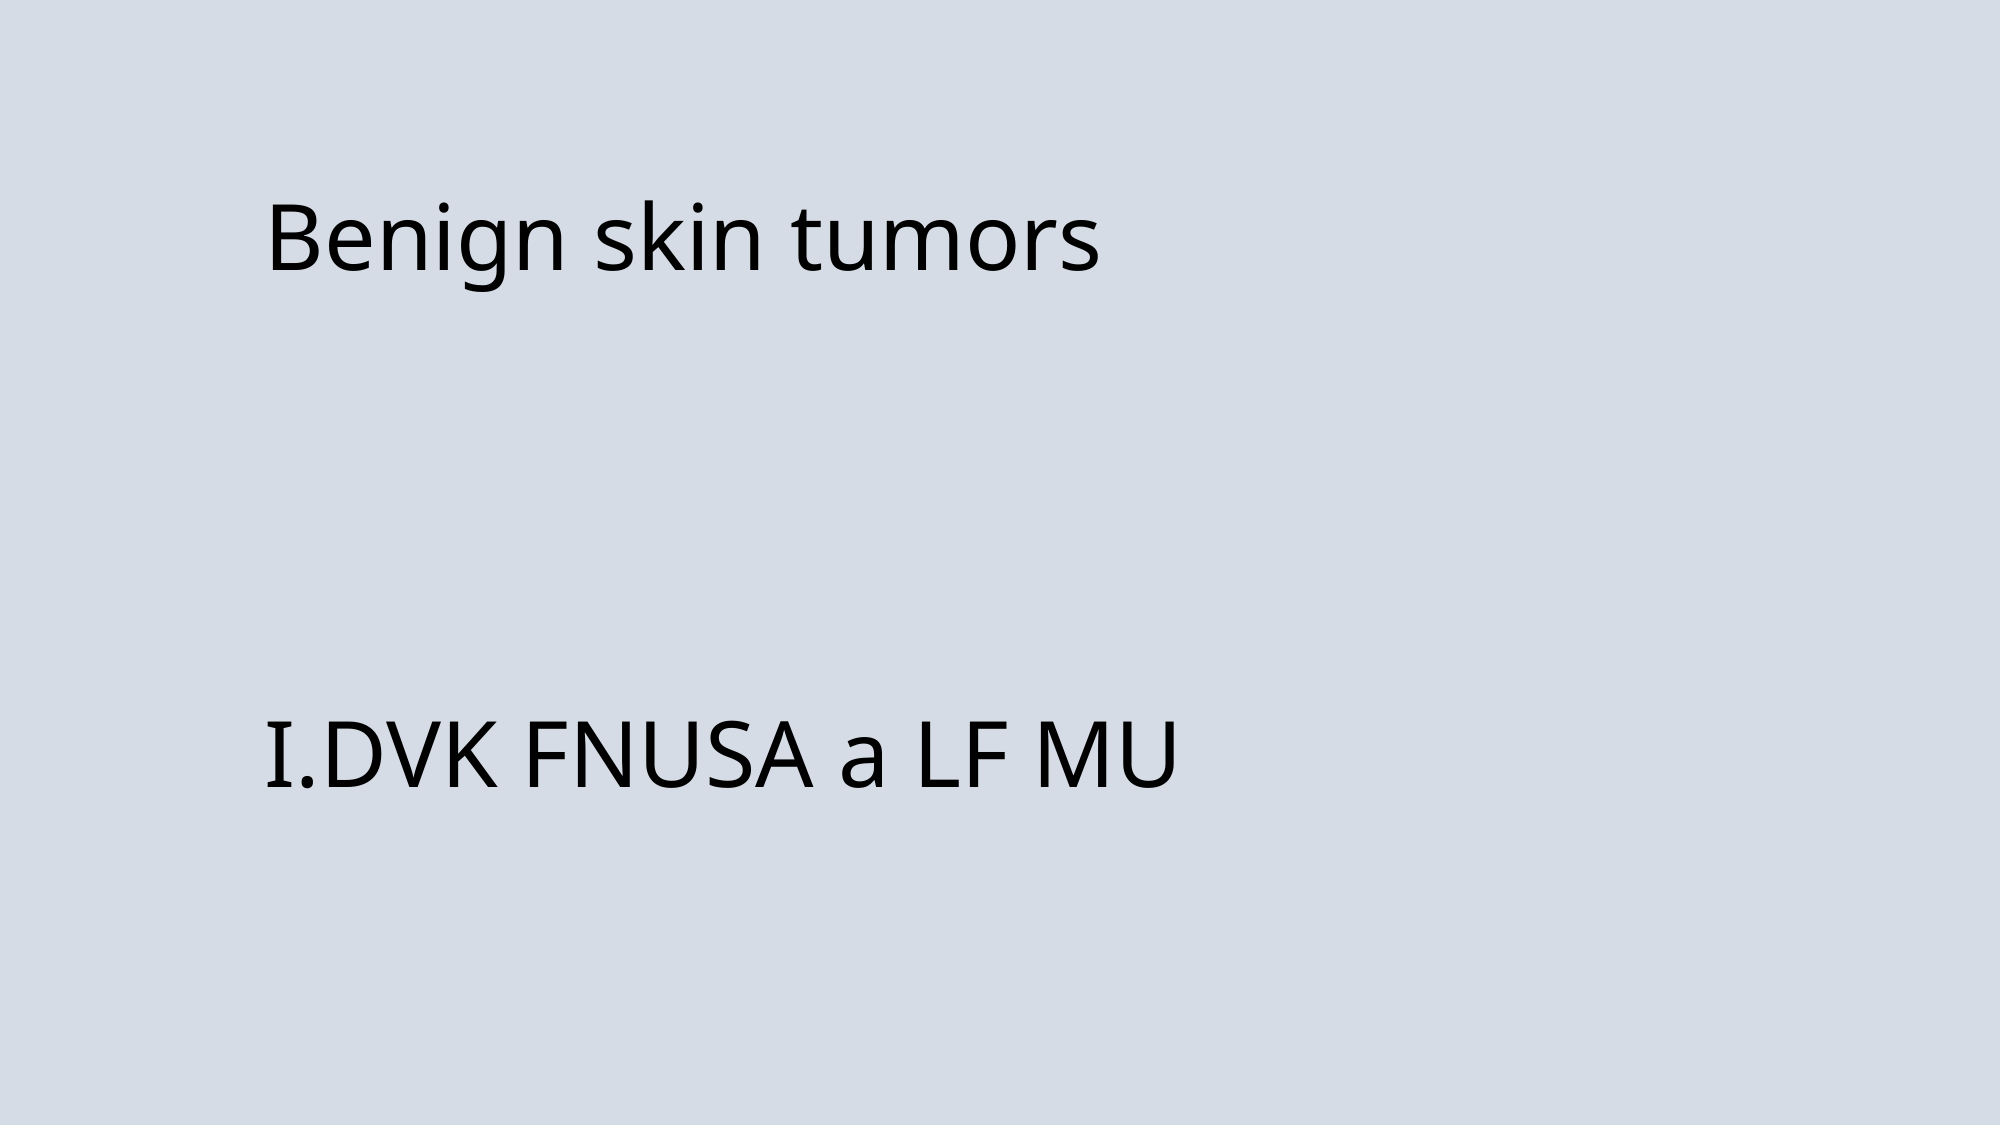

# Benign skin tumors
I.DVK FNUSA a LF MU